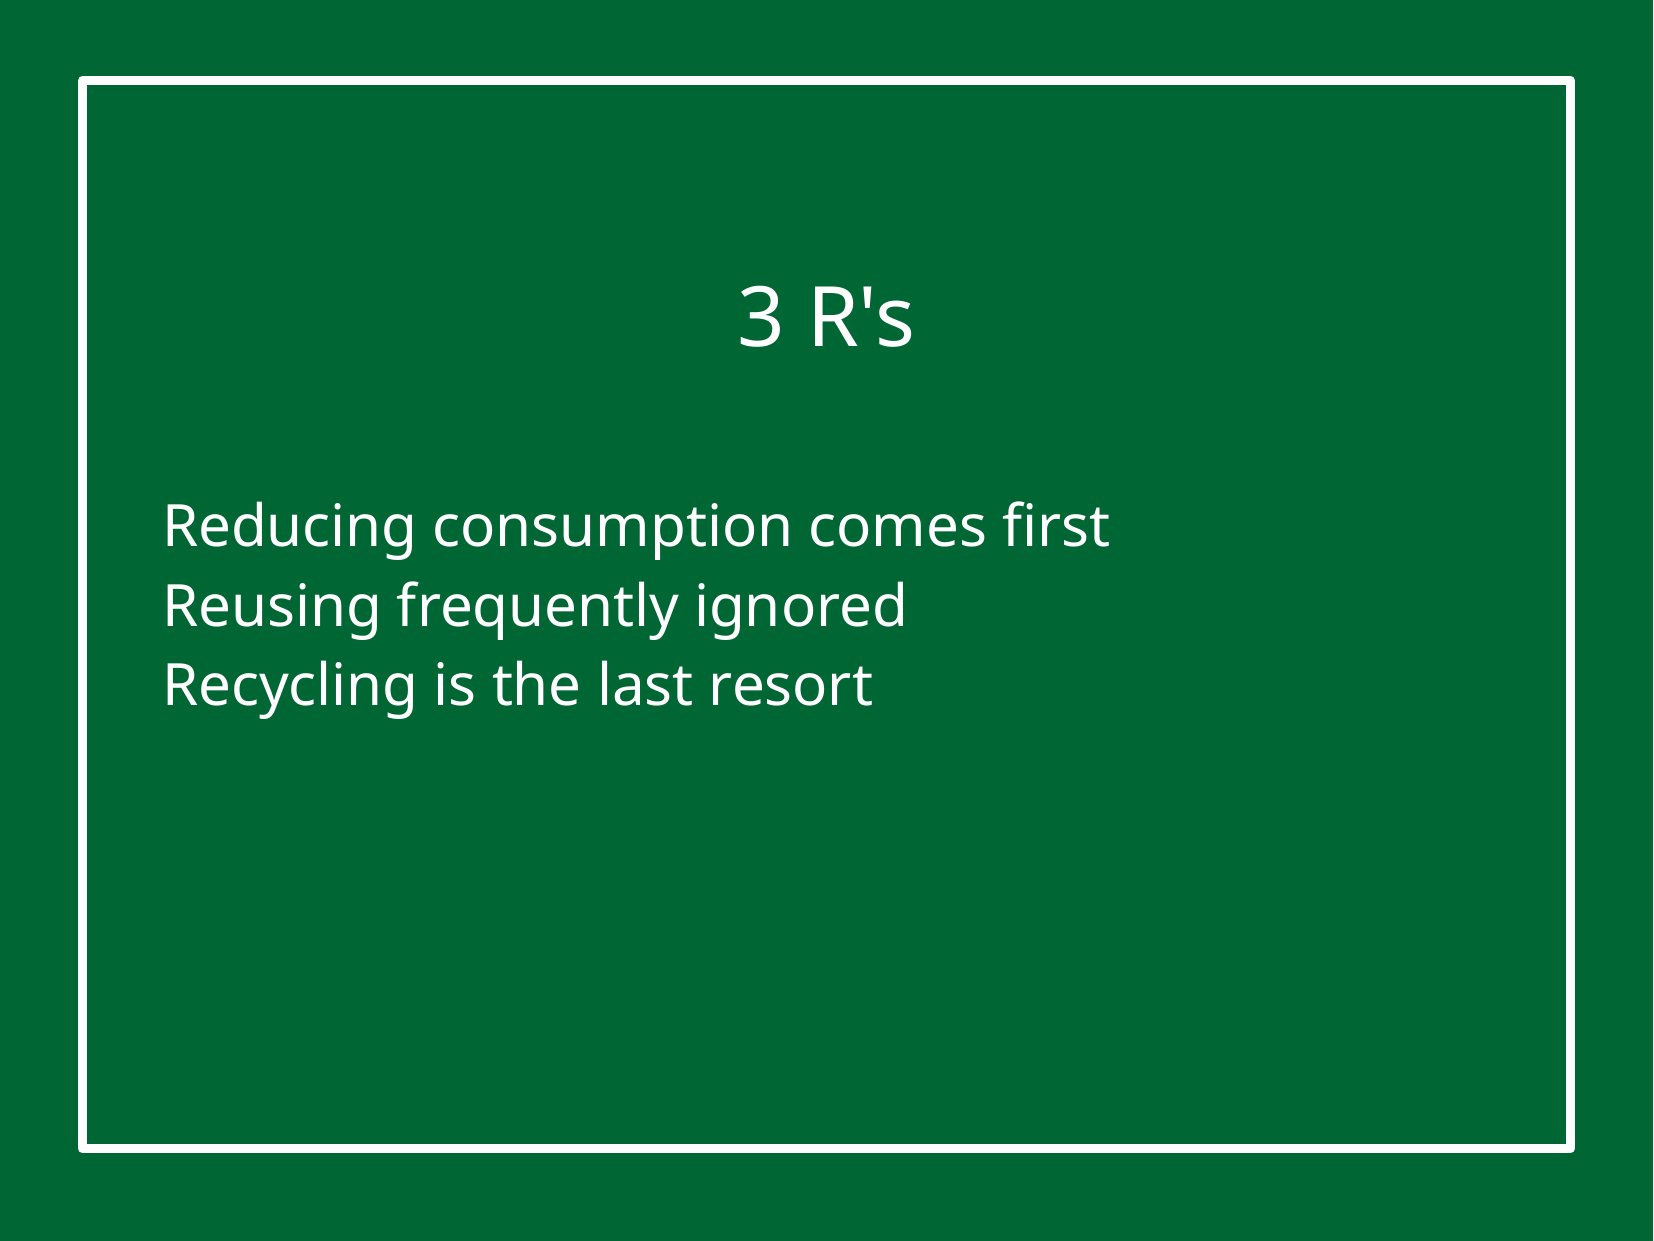

# 3 R's
	Reducing consumption comes first
	Reusing frequently ignored
	Recycling is the last resort